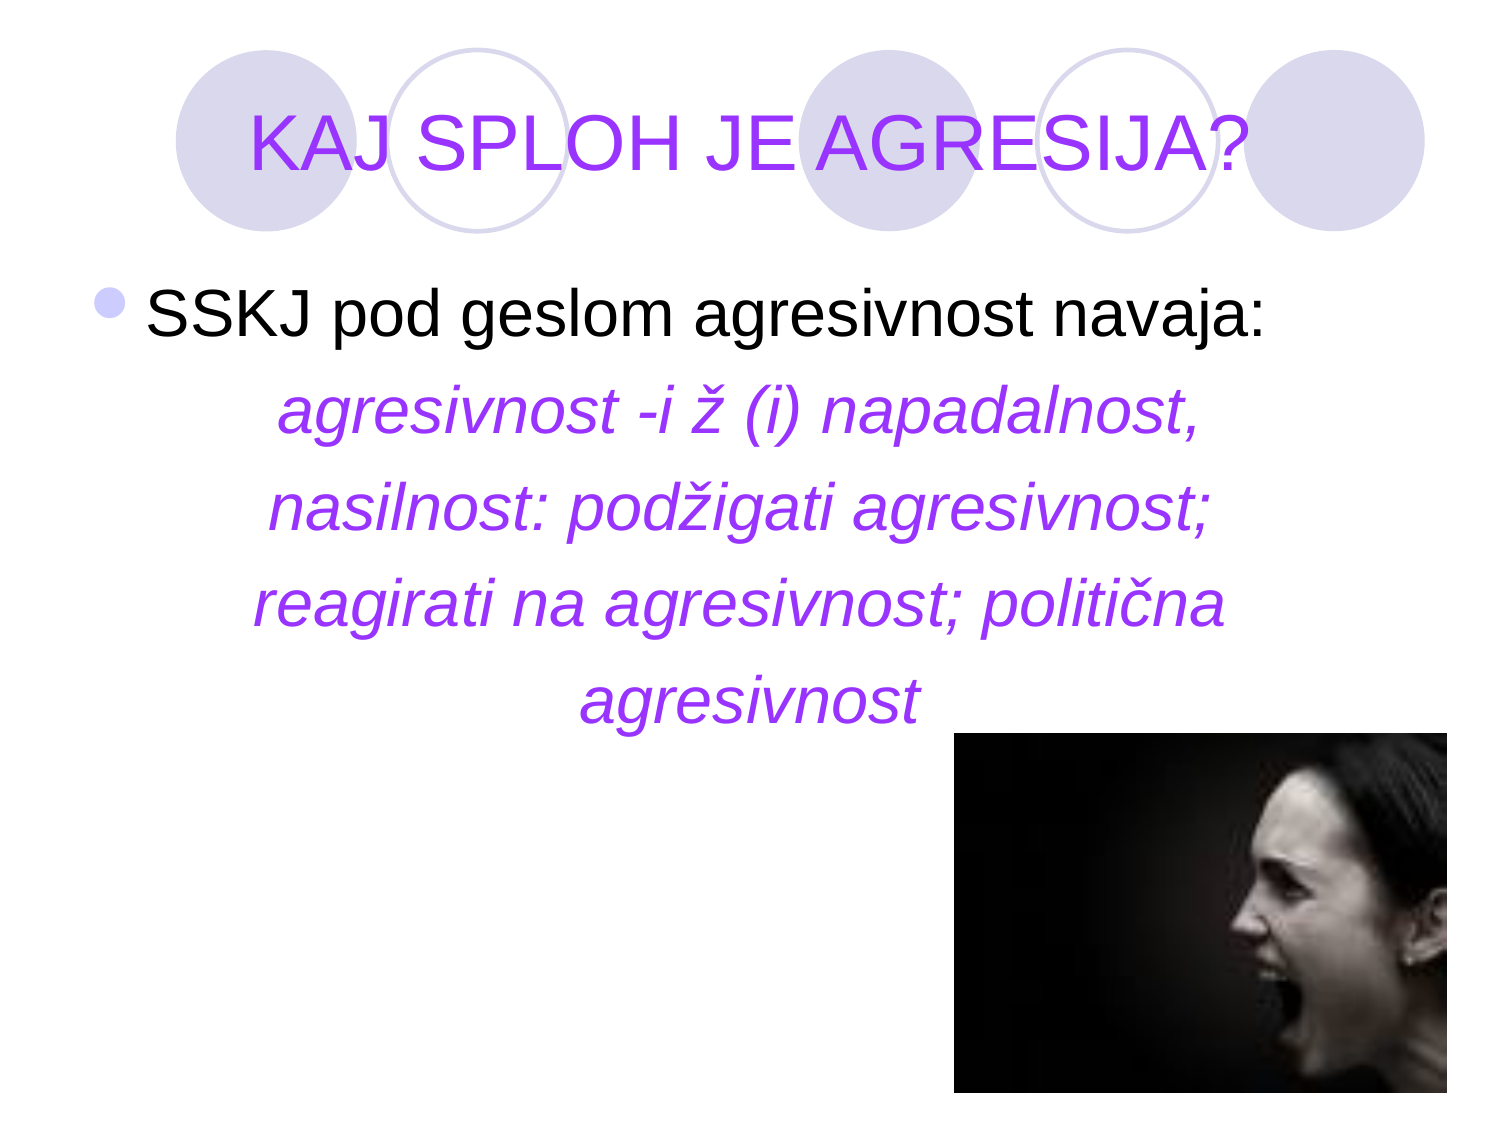

# KAJ SPLOH JE AGRESIJA?
SSKJ pod geslom agresivnost navaja:
agresivnost -i ž (i) napadalnost,
nasilnost: podžigati agresivnost;
reagirati na agresivnost; politična
agresivnost